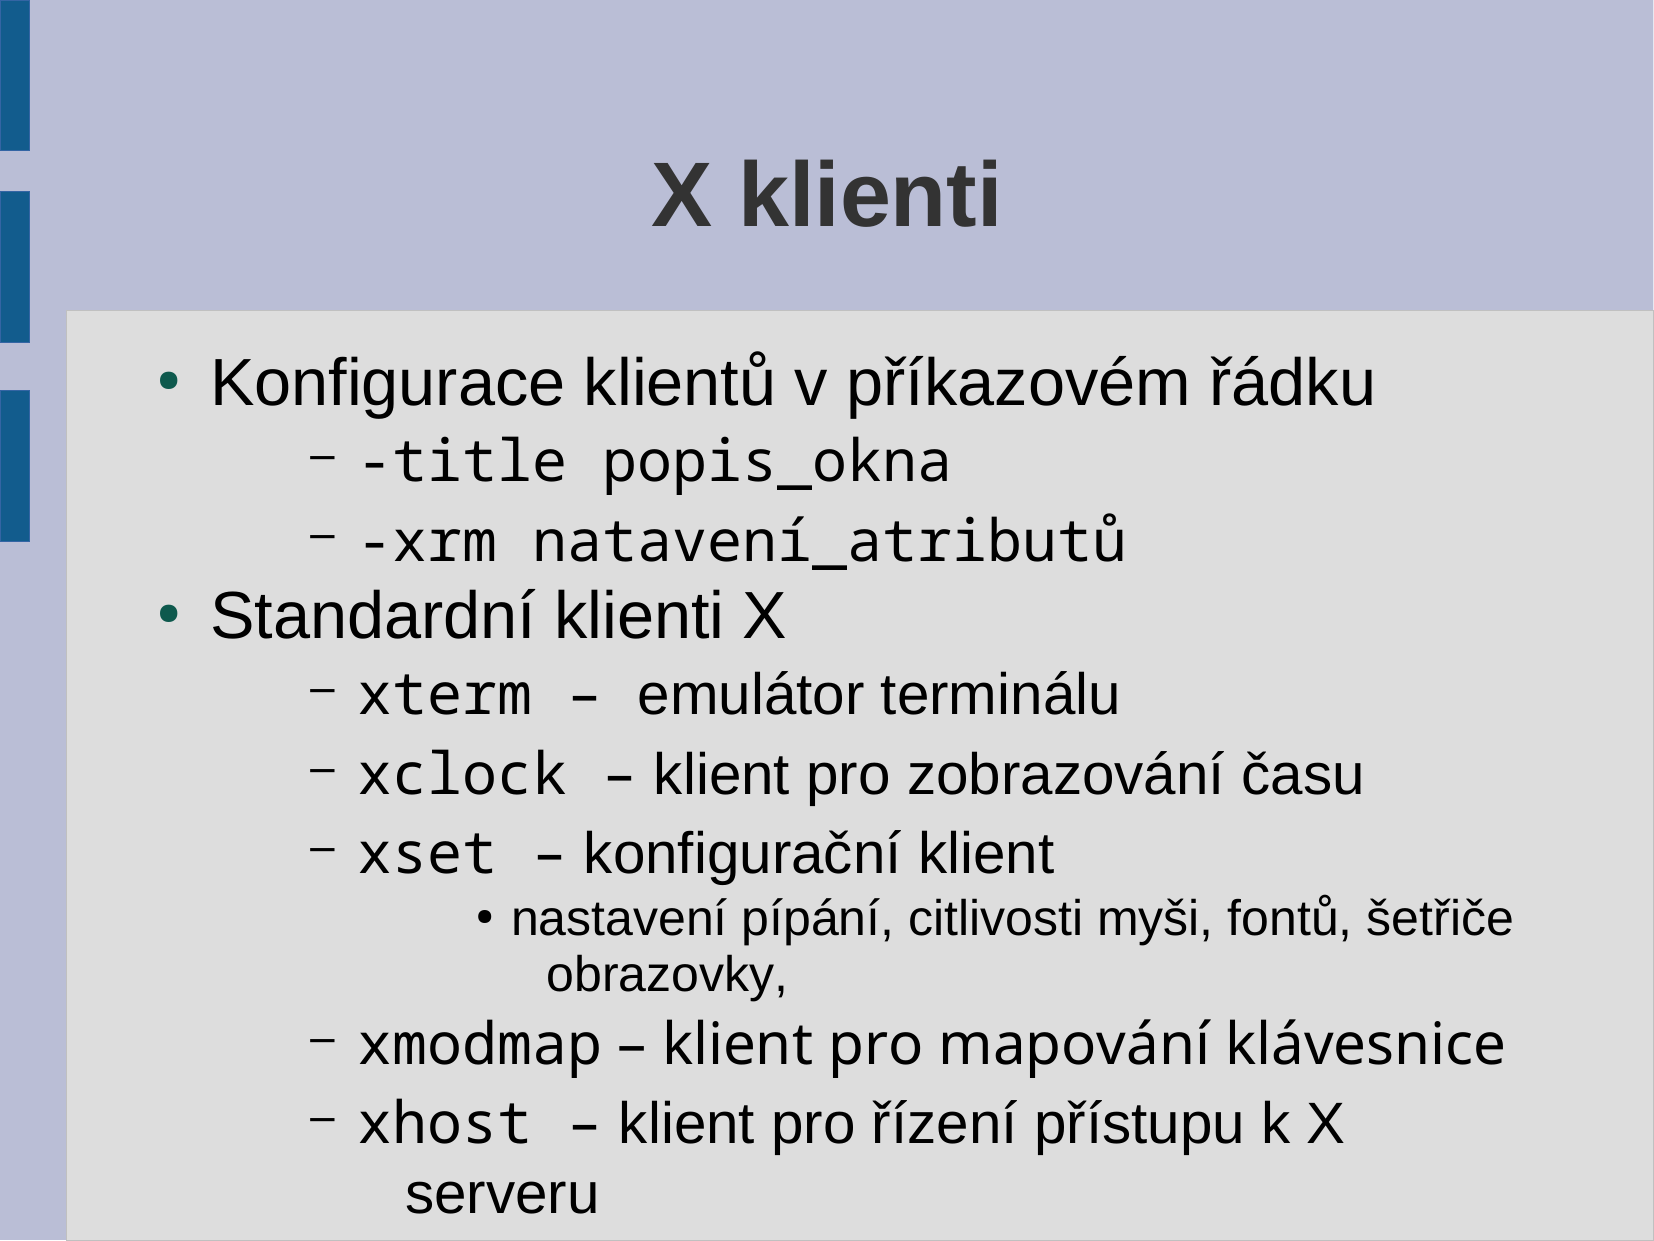

# X klienti
Konfigurace klientů v příkazovém řádku
-title popis_okna
-xrm natavení_atributů
Standardní klienti X
xterm – emulátor terminálu
xclock – klient pro zobrazování času
xset – konfigurační klient
nastavení pípání, citlivosti myši, fontů, šetřiče obrazovky,
xmodmap – klient pro mapování klávesnice
xhost – klient pro řízení přístupu k X serveru
xwininfo – klient pro poskytnutí základních informací o okně